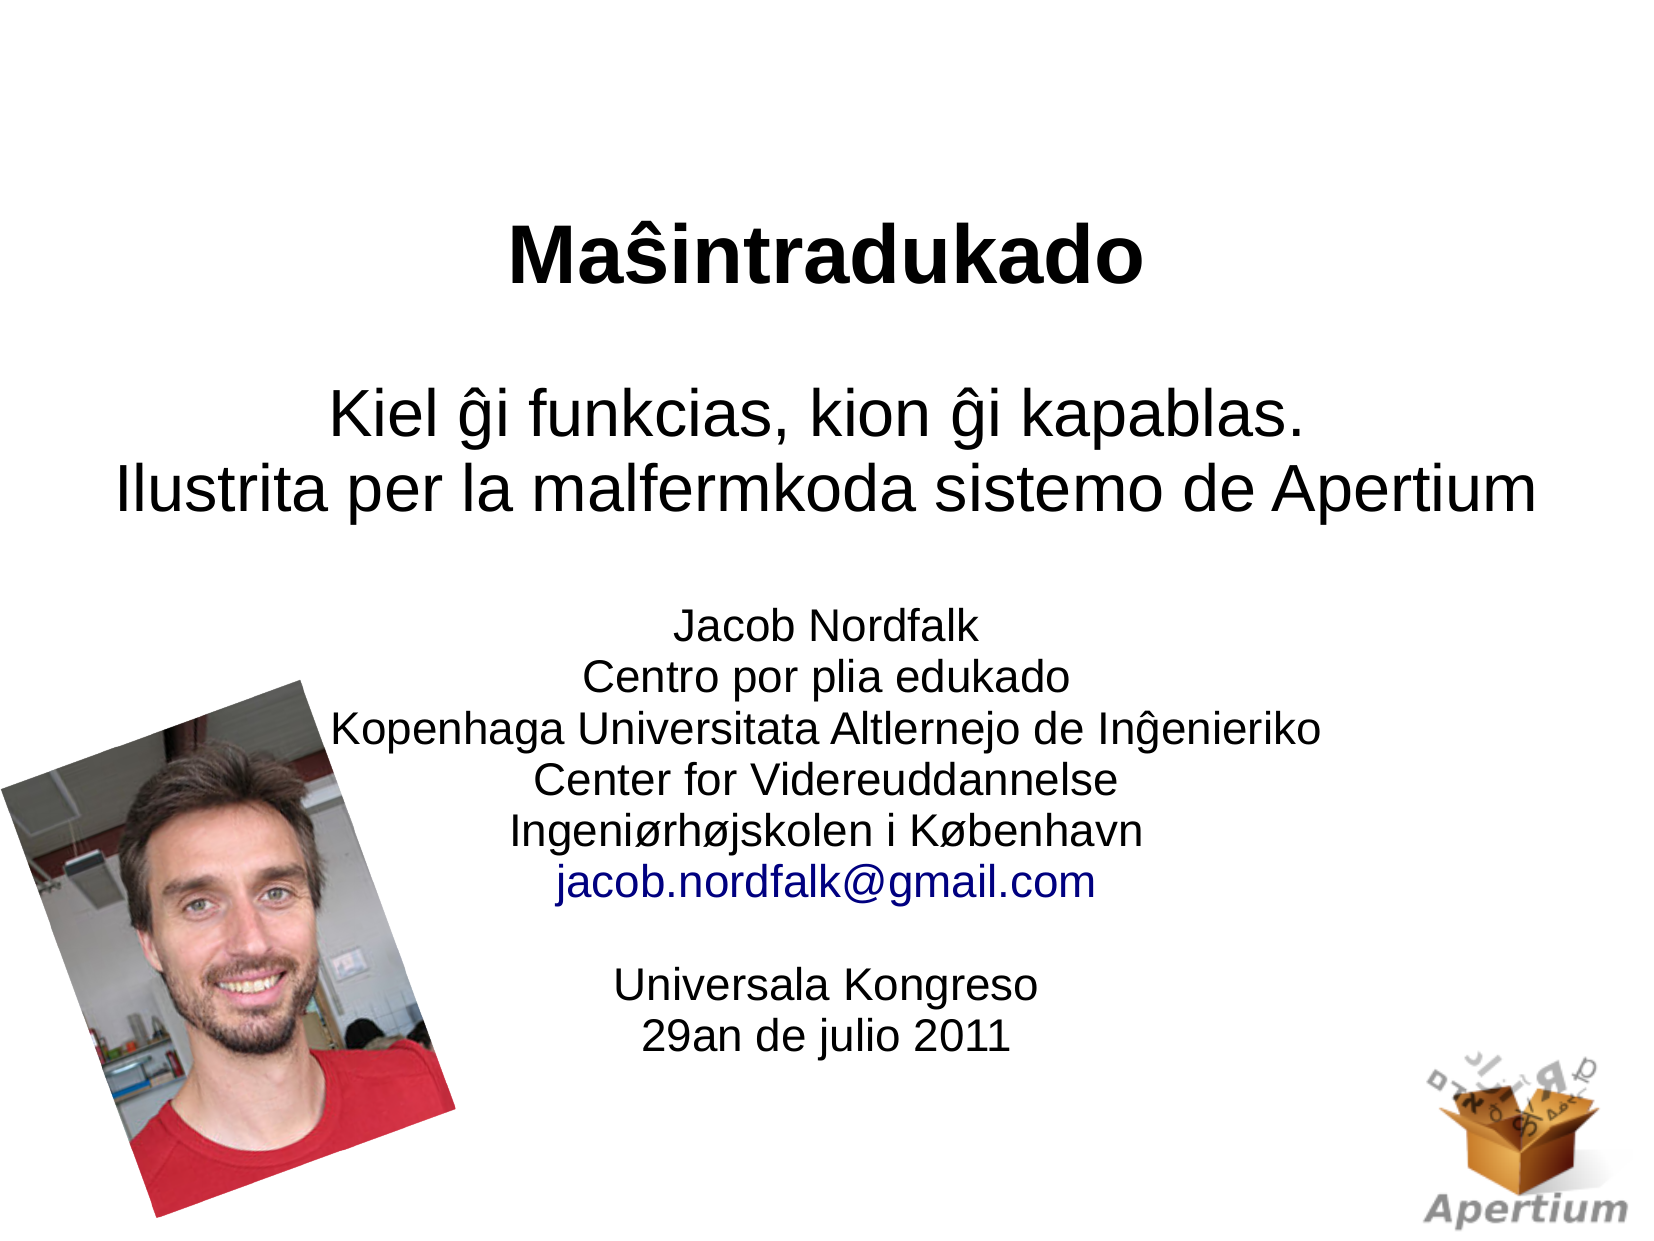

# Maŝintradukado
Kiel ĝi funkcias, kion ĝi kapablas.
Ilustrita per la malfermkoda sistemo de Apertium
Jacob Nordfalk
Centro por plia edukado
Kopenhaga Universitata Altlernejo de Inĝenieriko
Center for Videreuddannelse
Ingeniørhøjskolen i København
jacob.nordfalk@gmail.com
Universala Kongreso
29an de julio 2011